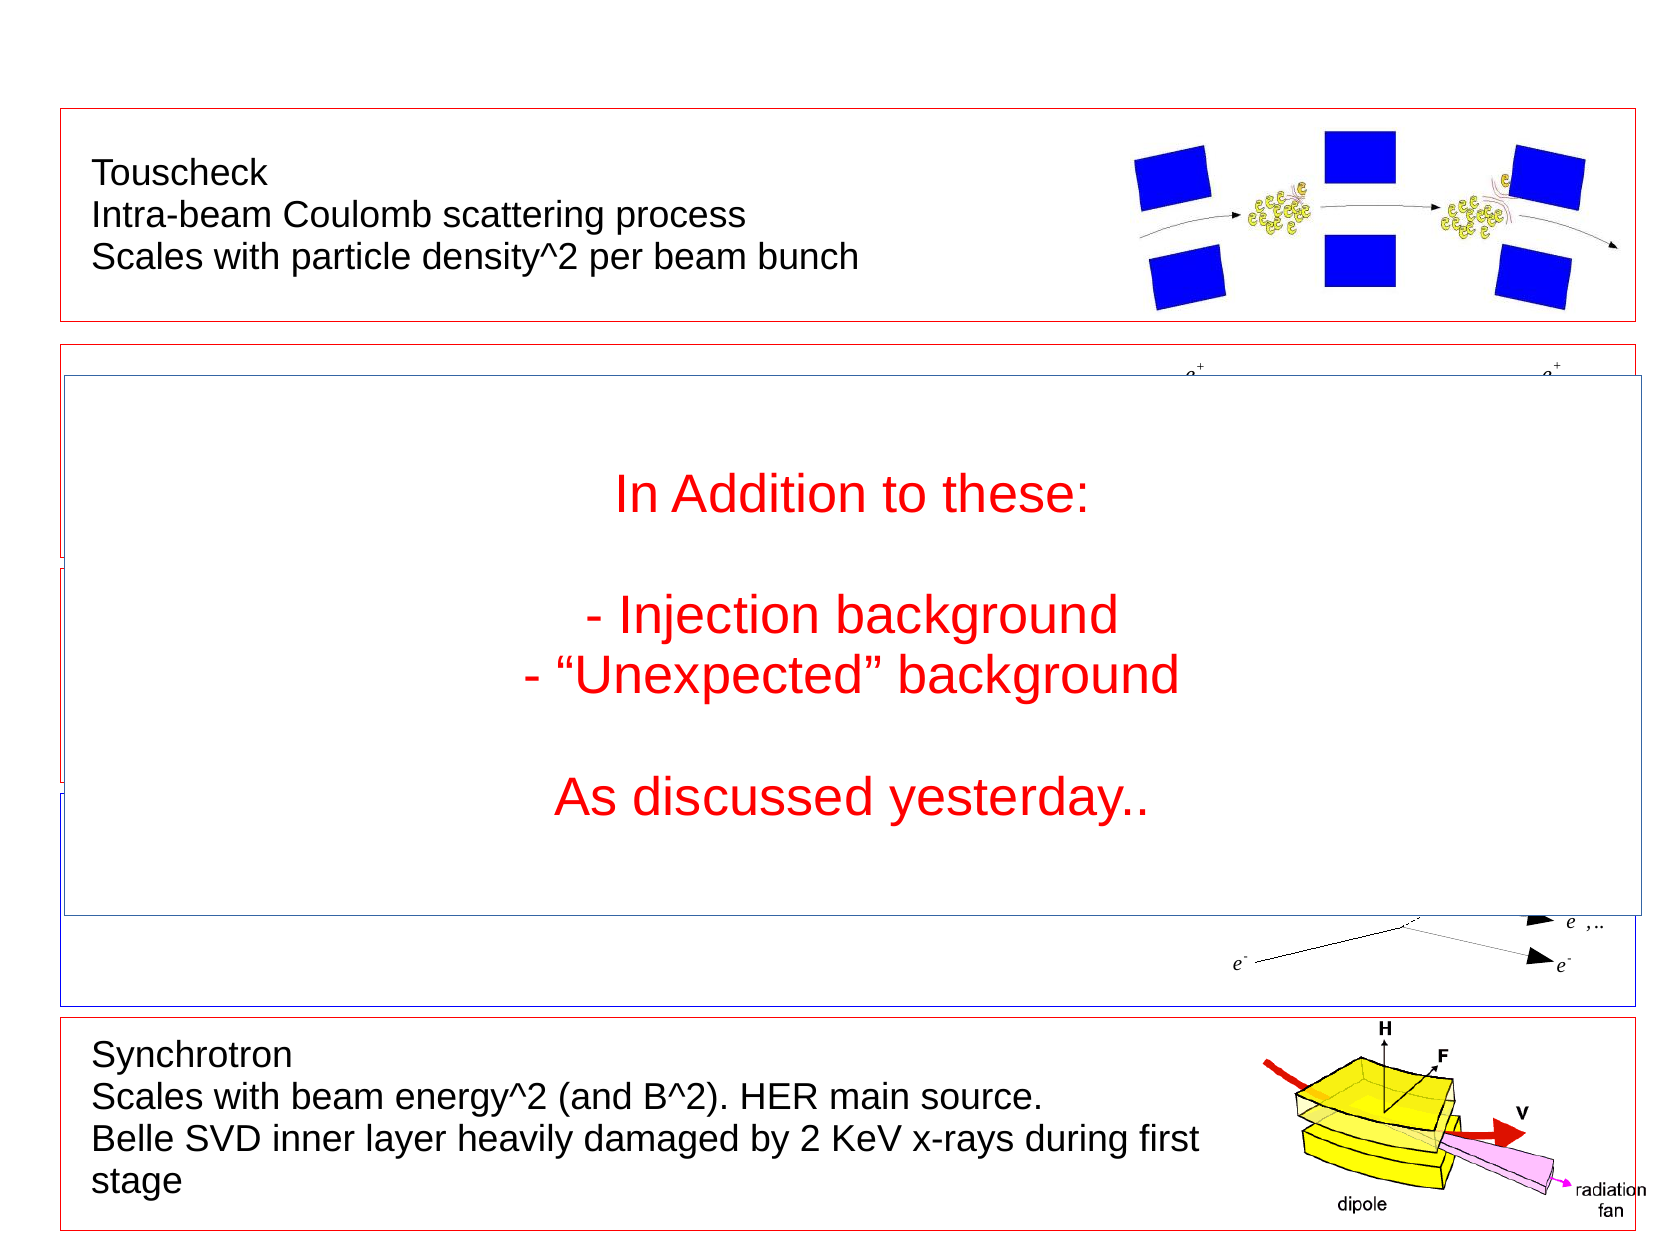

Touscheck
Intra-beam Coulomb scattering process
Scales with particle density^2 per beam bunch
Radiative Bhabha
Scales with luminosity
Compton
Scales with particle density per beam bunch
2-photon
Synchrotron
Scales with beam energy^2 (and B^2). HER main source.
Belle SVD inner layer heavily damaged by 2 KeV x-rays during first stage
In Addition to these:
- Injection background
- “Unexpected” background
As discussed yesterday..
e+
e-
e-